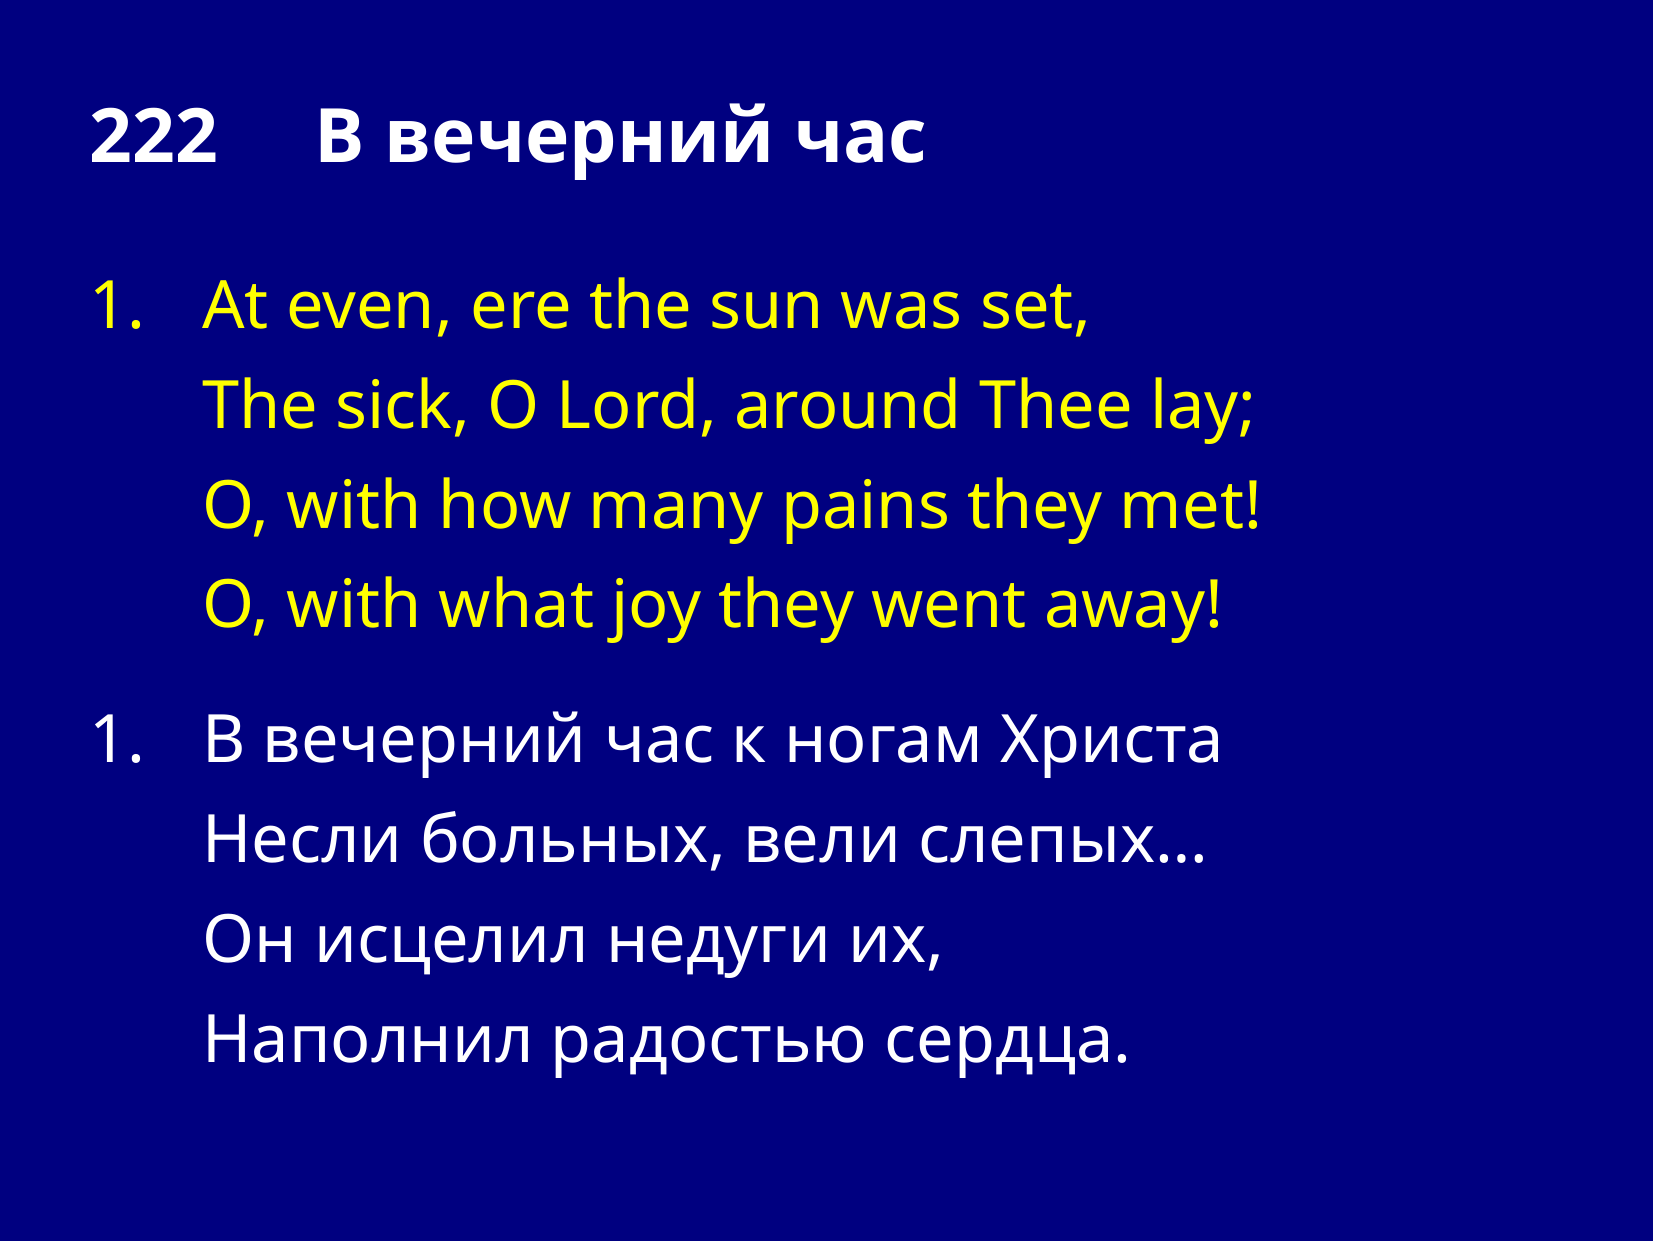

222	В вечерний час
1.	At even, ere the sun was set,
	The sick, O Lord, around Thee lay;
	O, with how many pains they met!
	O, with what joy they went away!
1.	В вечерний час к ногам Христа
	Несли больных, вели слепых…
	Он исцелил недуги их,
	Наполнил радостью сердца.